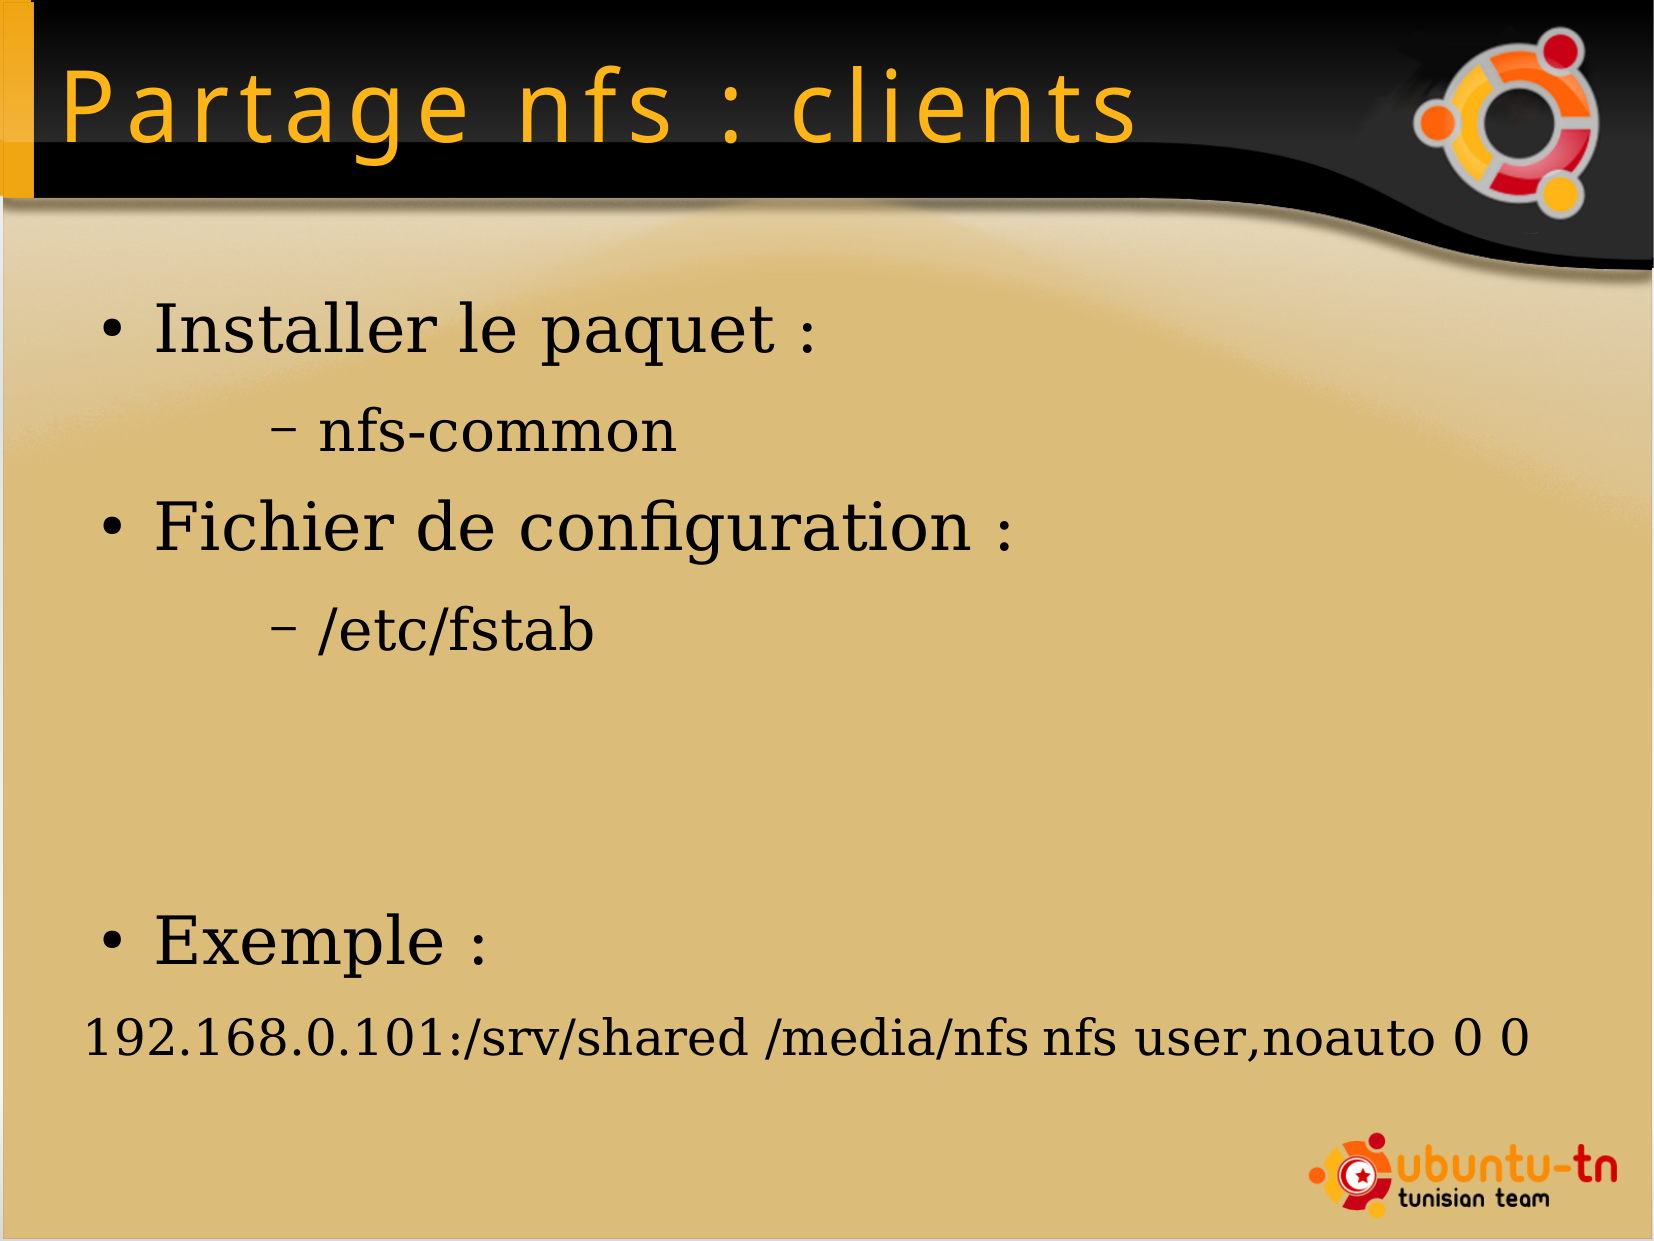

# Partage nfs : clients
Installer le paquet :
nfs-common
Fichier de configuration :
/etc/fstab
Exemple :
192.168.0.101:/srv/shared /media/nfs	nfs user,noauto 0 0